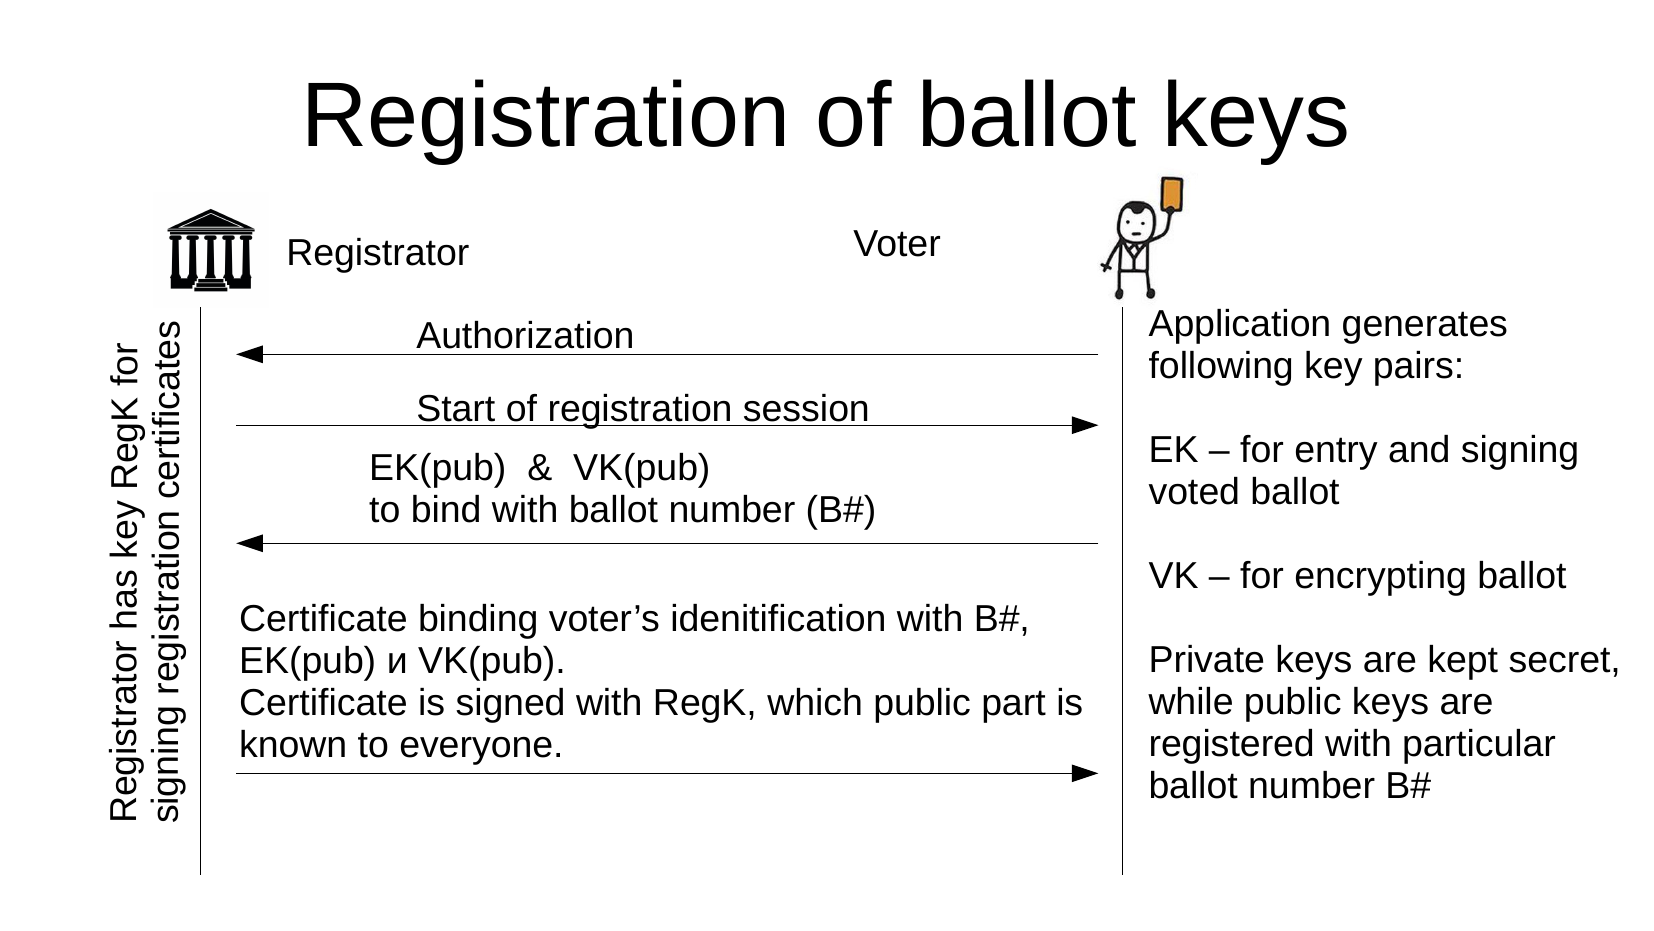

# Registration of ballot keys
Voter
Registrator
Application generates following key pairs:
EK – for entry and signing voted ballot
VK – for encrypting ballot
Private keys are kept secret, while public keys are registered with particular ballot number B#
Authorization
Start of registration session
EK(pub) & VK(pub)
to bind with ballot number (B#)
Registrator has key RegK for signing registration certificates
Certificate binding voter’s idenitification with B#, EK(pub) и VK(pub).
Certificate is signed with RegK, which public part is known to everyone.